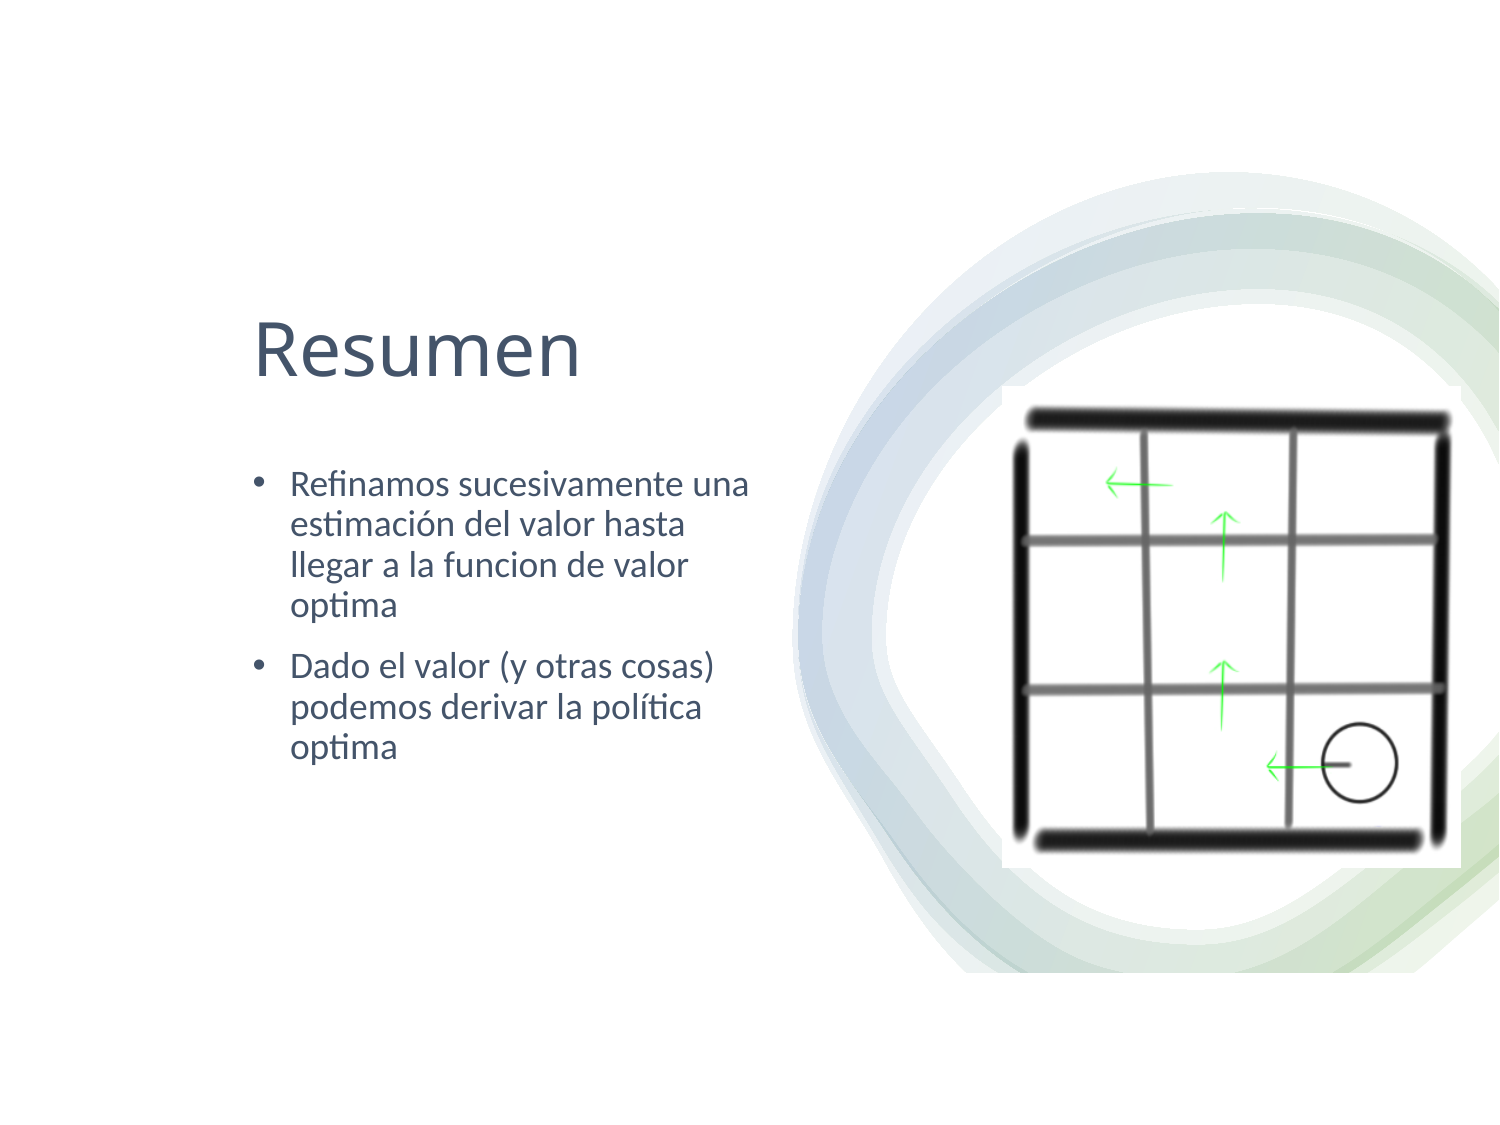

# Resumen
Refinamos sucesivamente una estimación del valor hasta llegar a la funcion de valor optima
Dado el valor (y otras cosas) podemos derivar la política optima